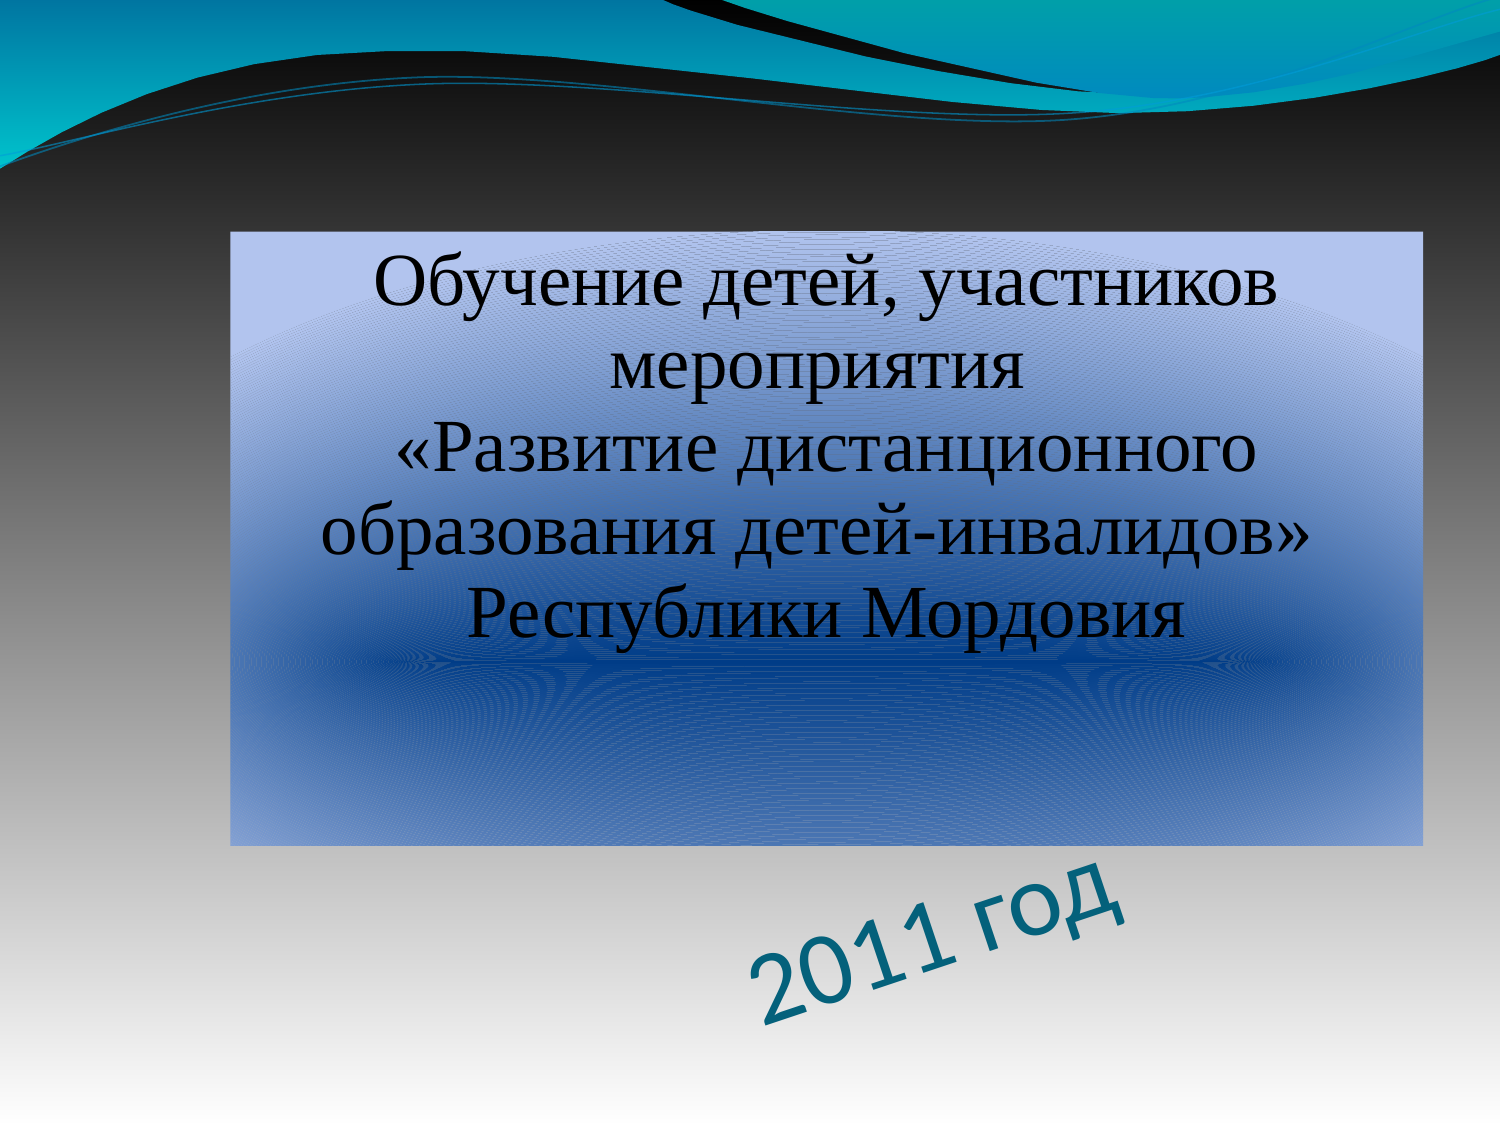

# Обучение детей, участников мероприятия «Развитие дистанционного образования детей-инвалидов» Республики Мордовия
2011 год